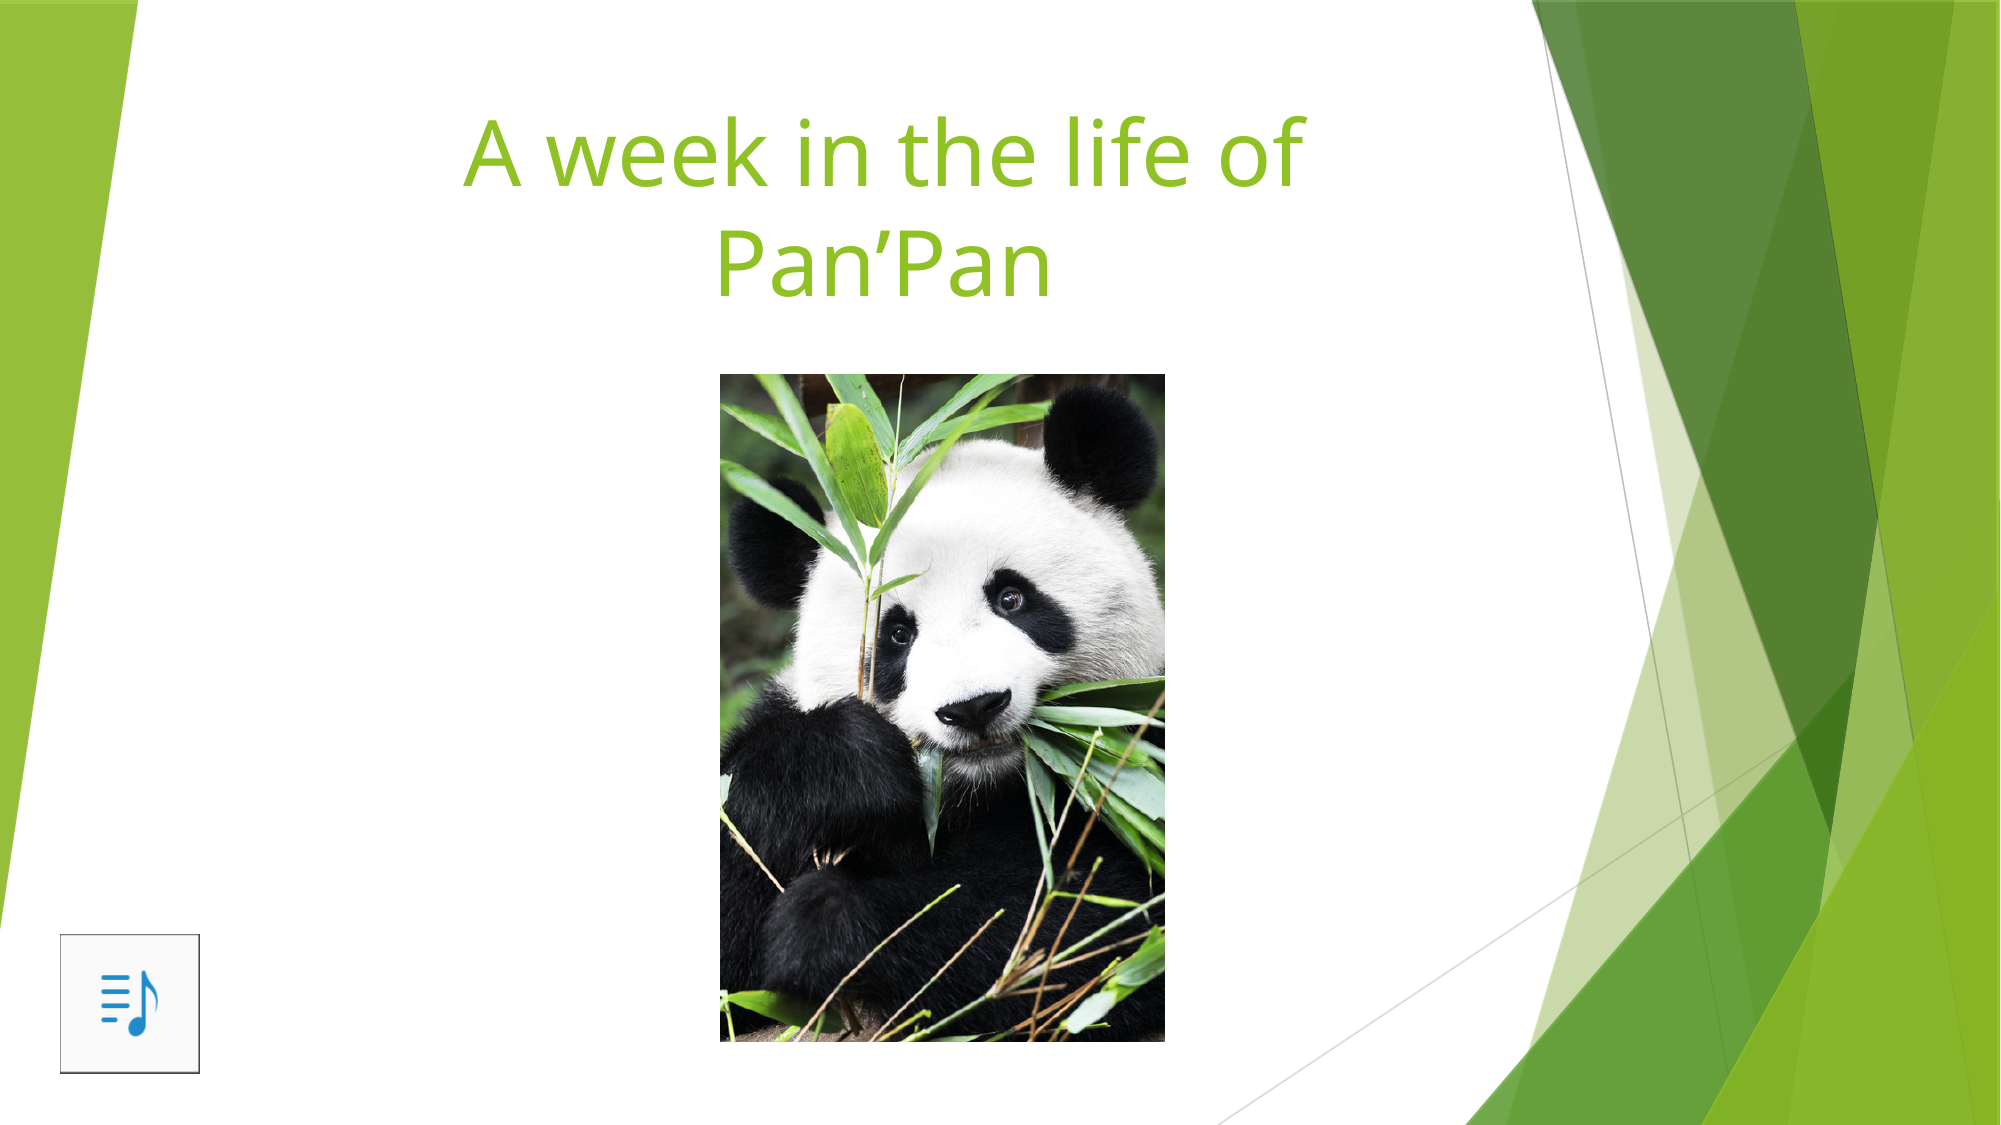

# A week in the life of Pan’Pan